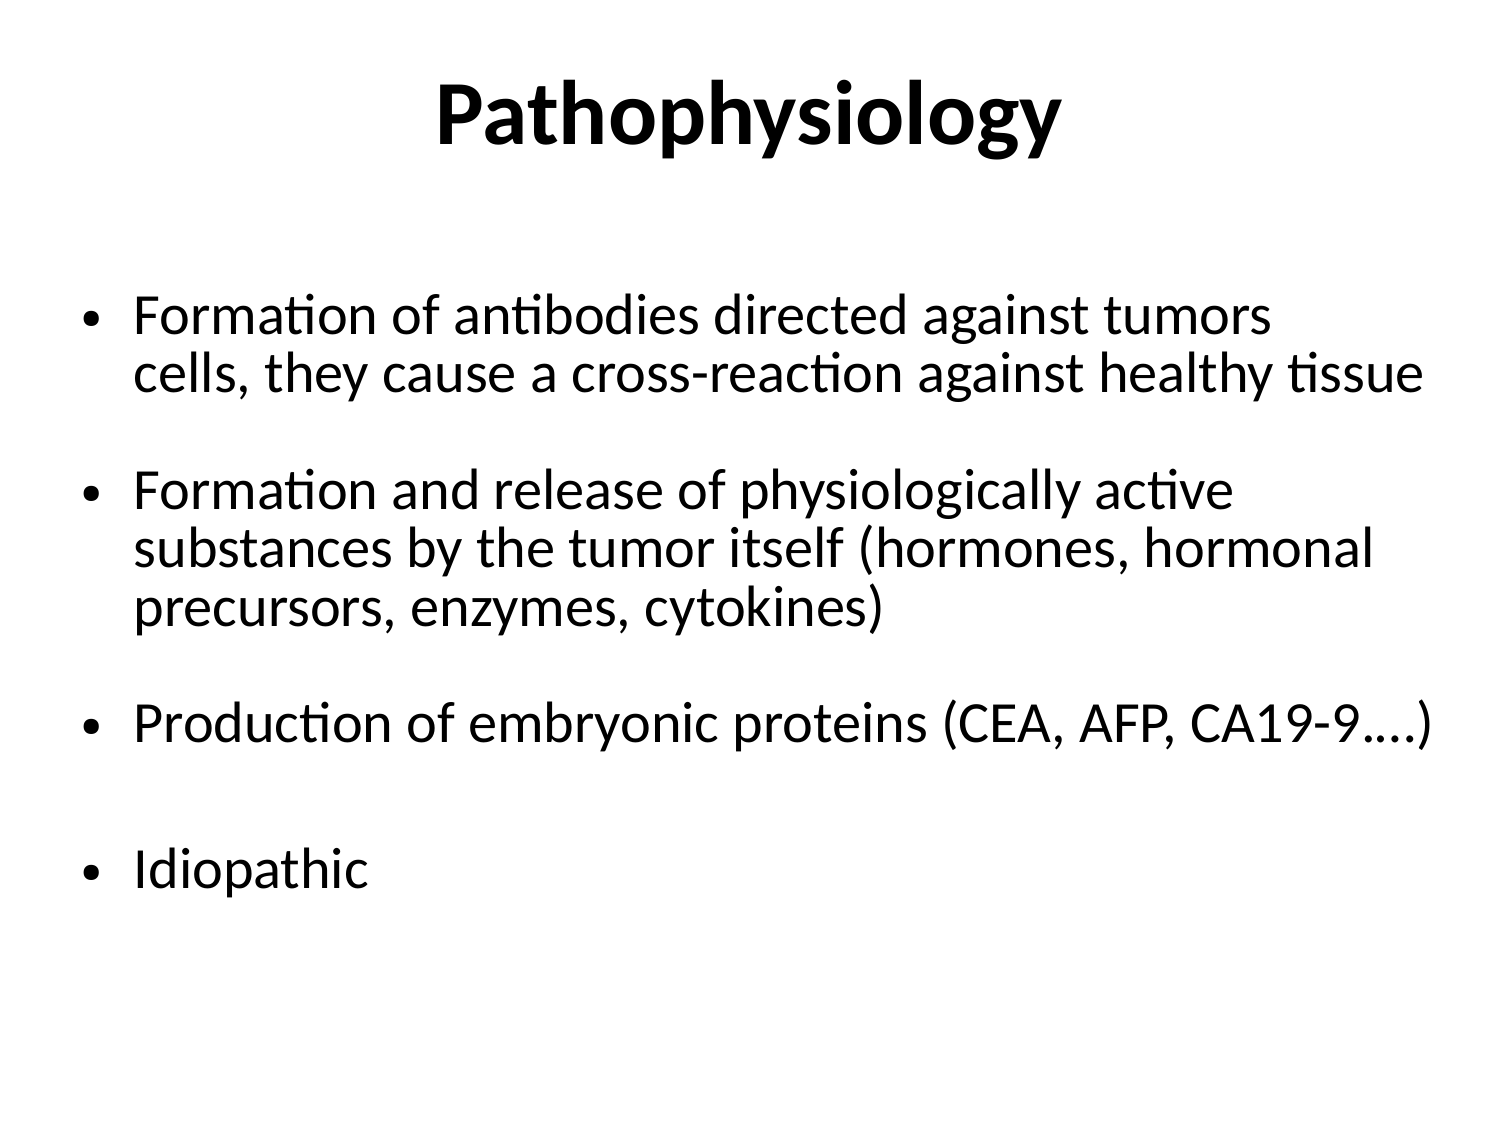

# Pathophysiology
Formation of antibodies directed against tumors
cells, they cause a cross-reaction against healthy tissue
Formation and release of physiologically active substances by the tumor itself (hormones, hormonal precursors, enzymes, cytokines)
Production of embryonic proteins (CEA, AFP, CA19-9.…)
Idiopathic